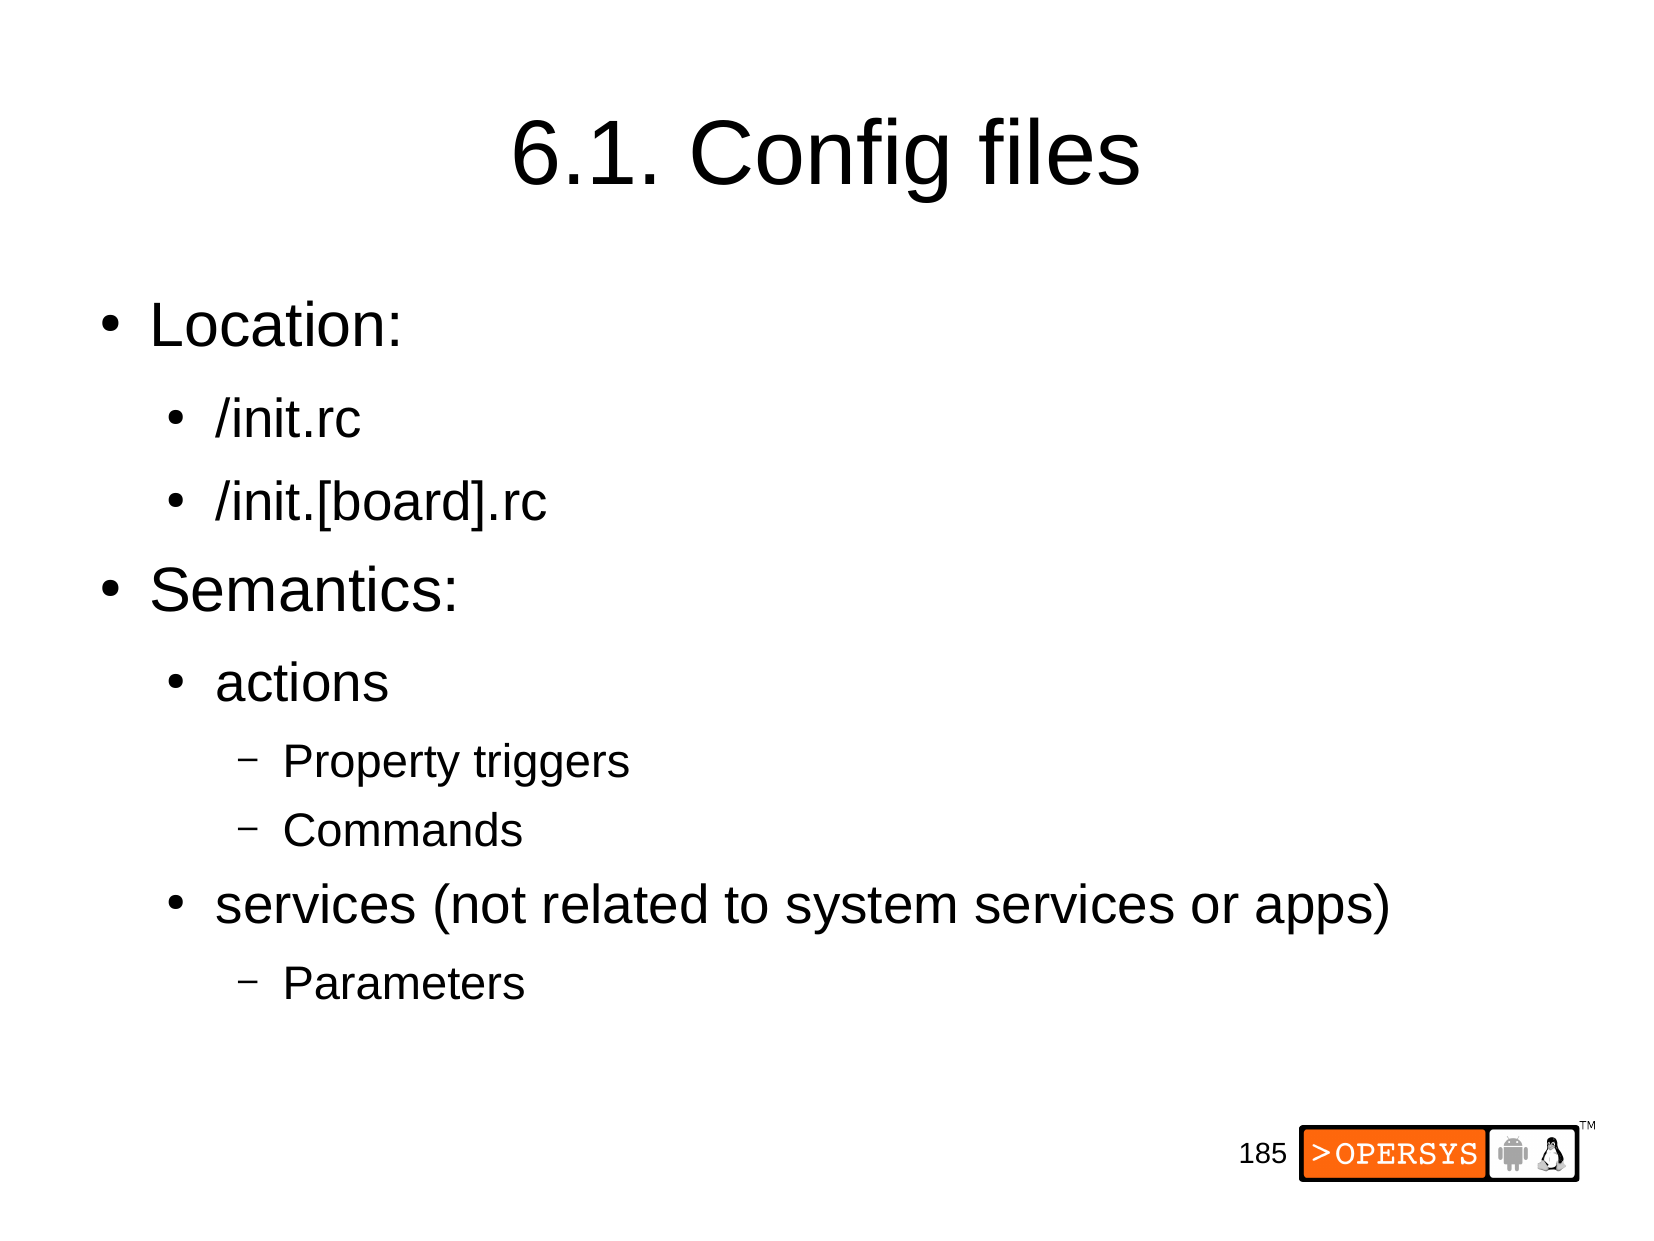

# 6.1. Config files
Location:
/init.rc
/init.[board].rc
Semantics:
actions
Property triggers
Commands
services (not related to system services or apps)
Parameters